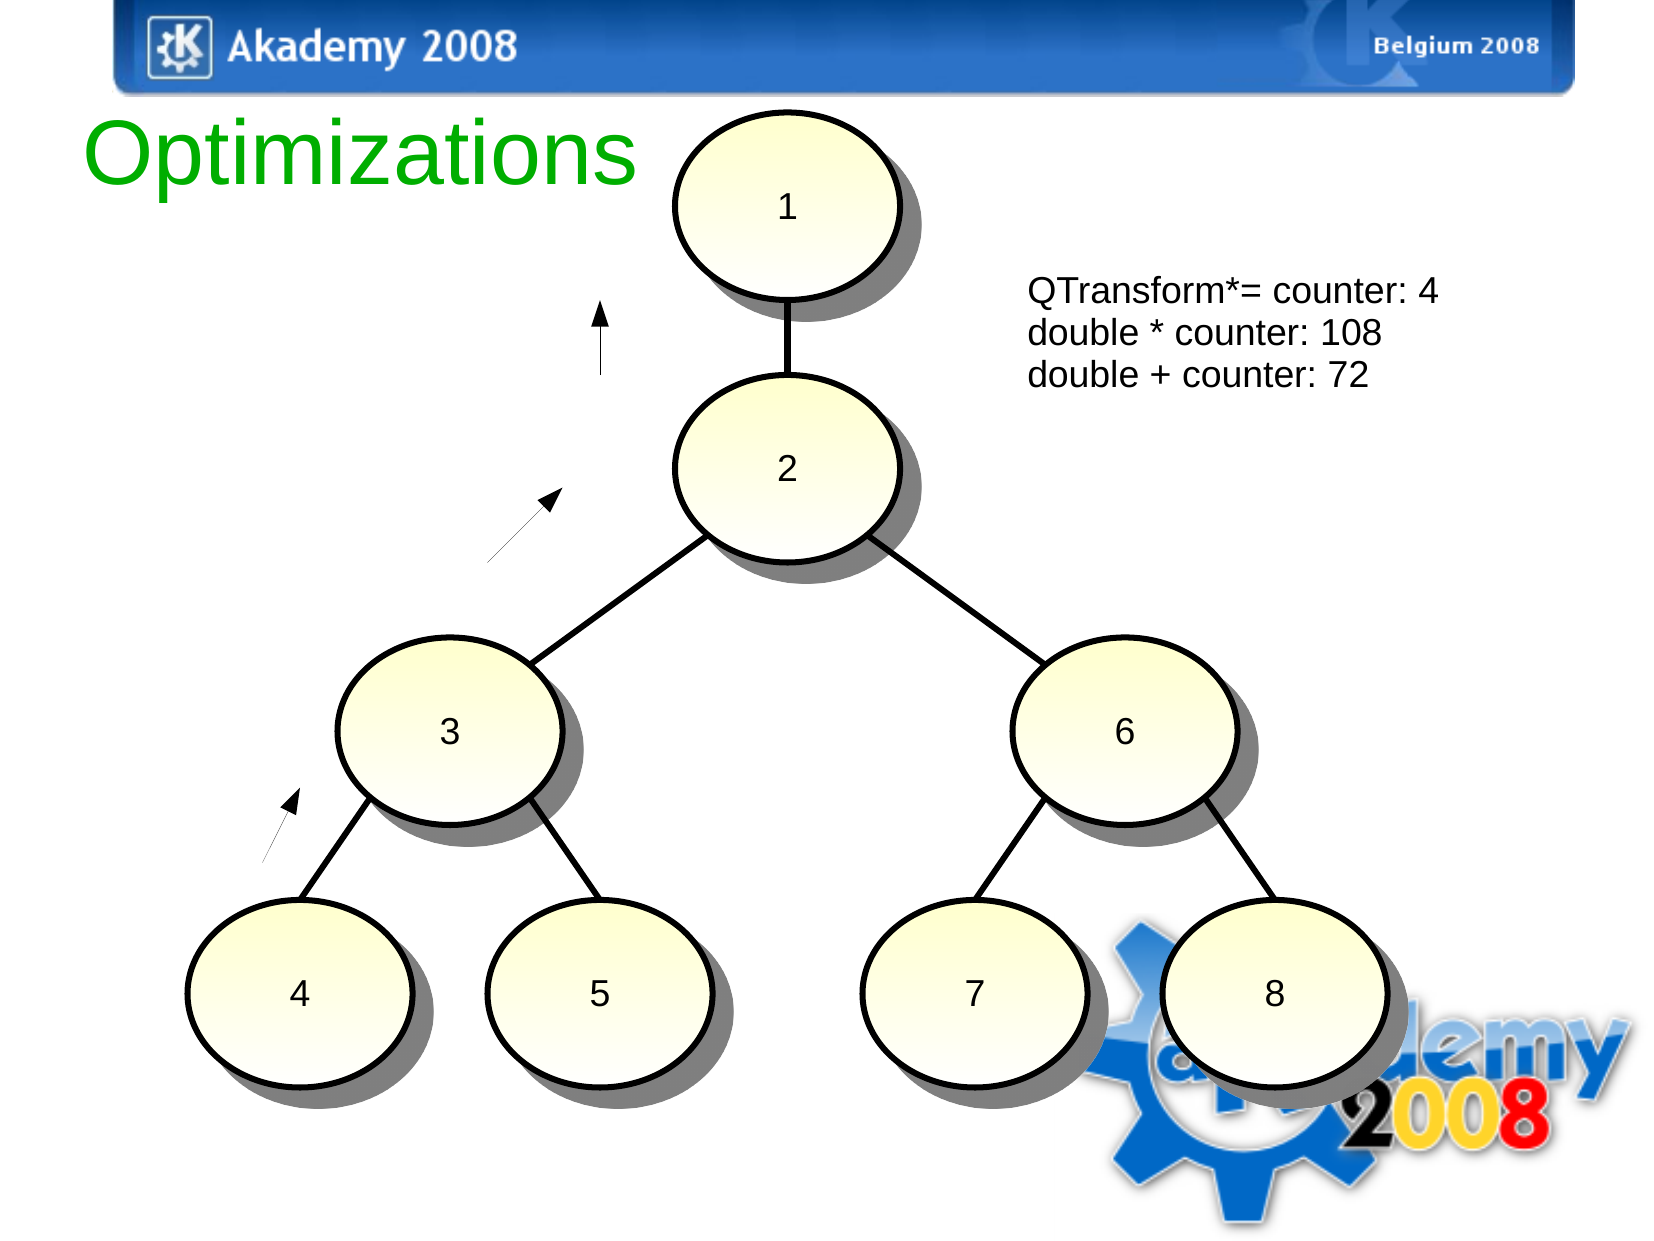

# Optimizations
1
QTransform*= counter: 4
double * counter: 108
double + counter: 72
2
3
6
4
5
7
8